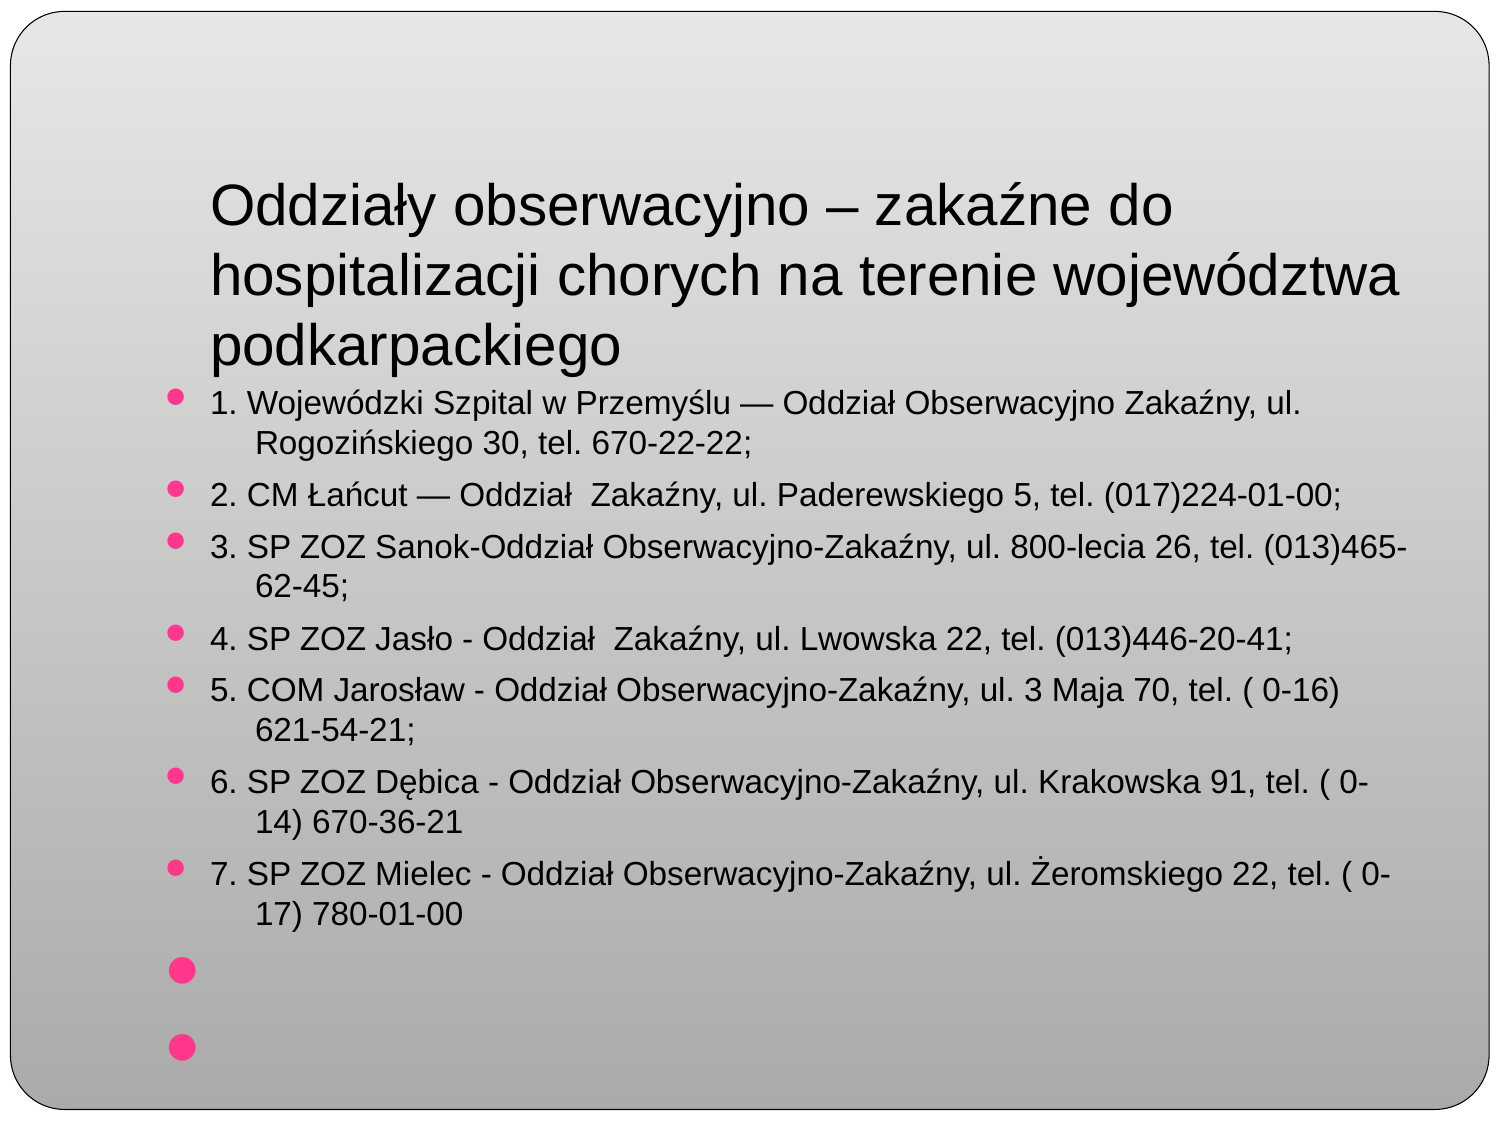

# Oddziały obserwacyjno – zakaźne do hospitalizacji chorych na terenie województwa podkarpackiego
1. Wojewódzki Szpital w Przemyślu — Oddział Obserwacyjno Zakaźny, ul. Rogozińskiego 30, tel. 670-22-22;
2. CM Łańcut — Oddział Zakaźny, ul. Paderewskiego 5, tel. (017)224-01-00;
3. SP ZOZ Sanok-Oddział Obserwacyjno-Zakaźny, ul. 800-lecia 26, tel. (013)465-62-45;
4. SP ZOZ Jasło - Oddział Zakaźny, ul. Lwowska 22, tel. (013)446-20-41;
5. COM Jarosław - Oddział Obserwacyjno-Zakaźny, ul. 3 Maja 70, tel. ( 0-16) 621-54-21;
6. SP ZOZ Dębica - Oddział Obserwacyjno-Zakaźny, ul. Krakowska 91, tel. ( 0-14) 670-36-21
7. SP ZOZ Mielec - Oddział Obserwacyjno-Zakaźny, ul. Żeromskiego 22, tel. ( 0-17) 780-01-00